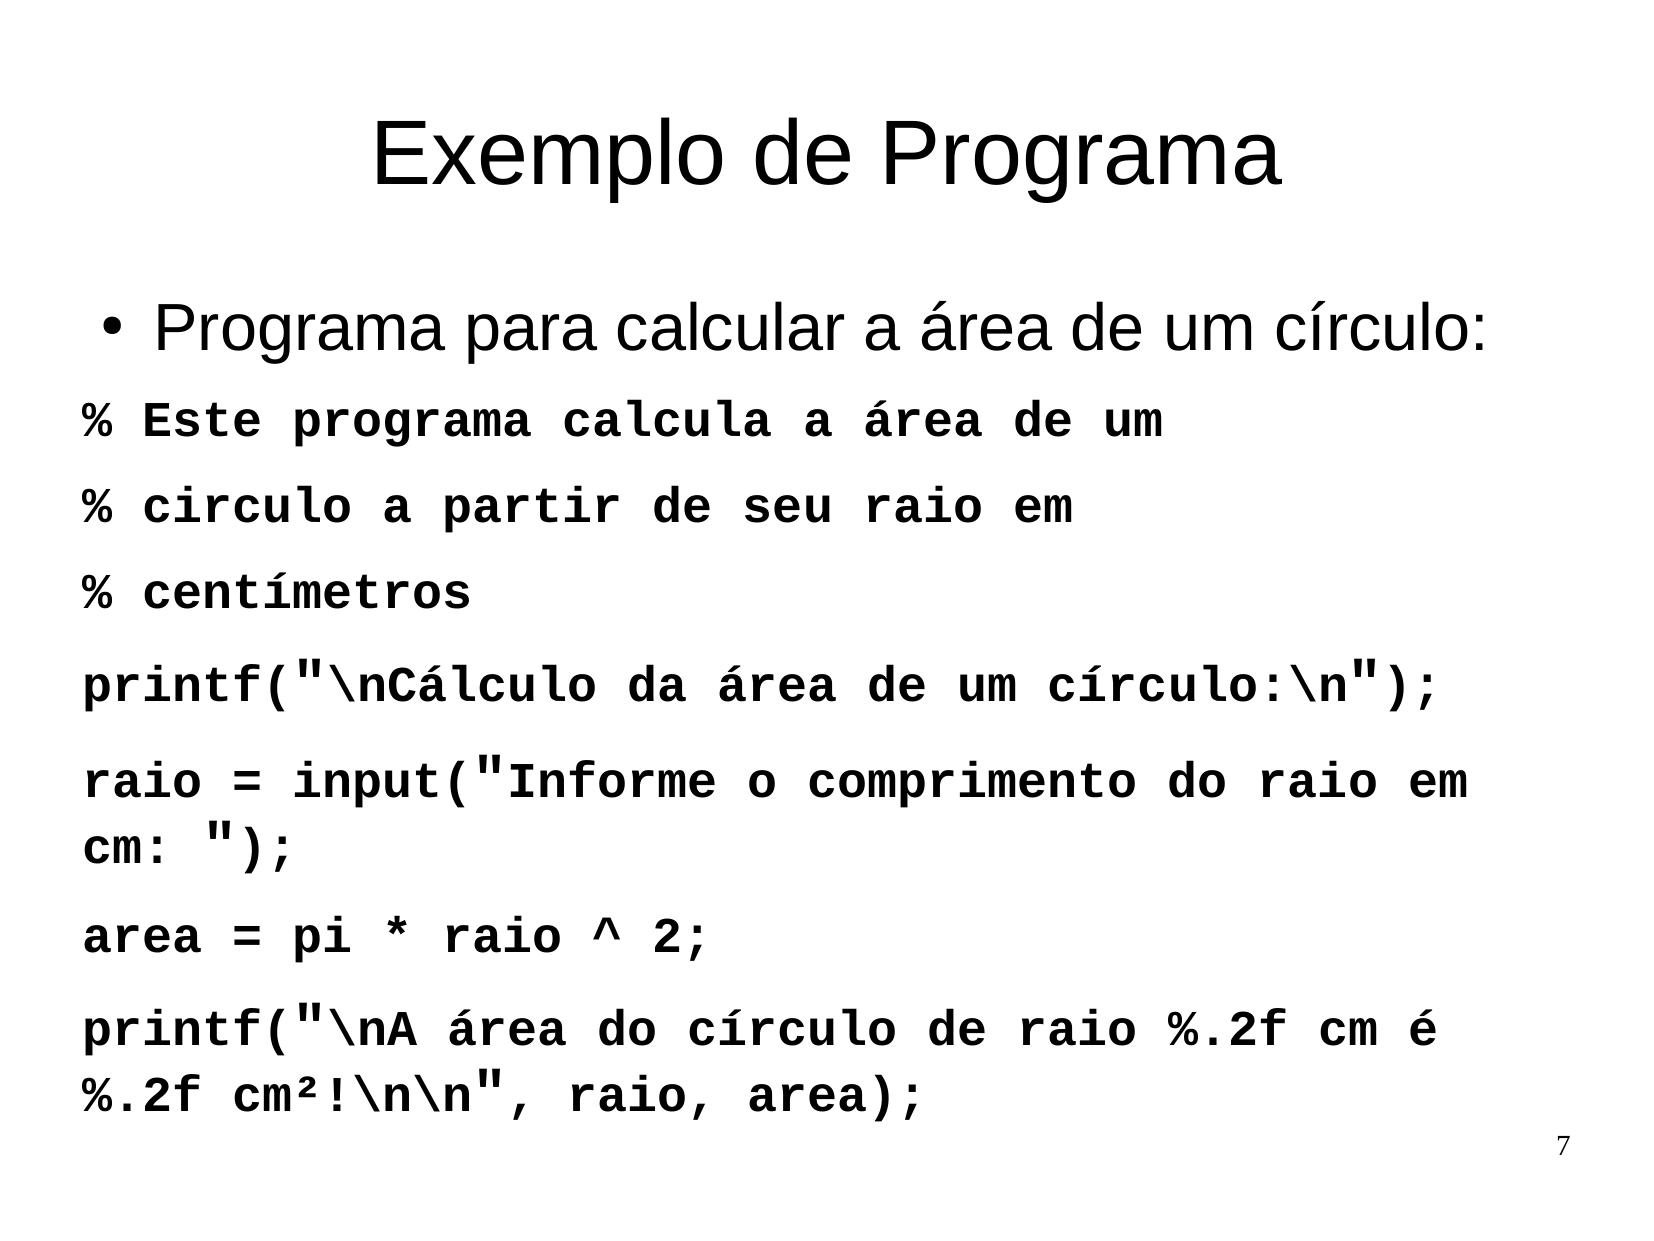

# Exemplo de Programa
Programa para calcular a área de um círculo:
% Este programa calcula a área de um
% circulo a partir de seu raio em
% centímetros
printf("\nCálculo da área de um círculo:\n");
raio = input("Informe o comprimento do raio em cm: ");
area = pi * raio ^ 2;
printf("\nA área do círculo de raio %.2f cm é %.2f cm²!\n\n", raio, area);
7